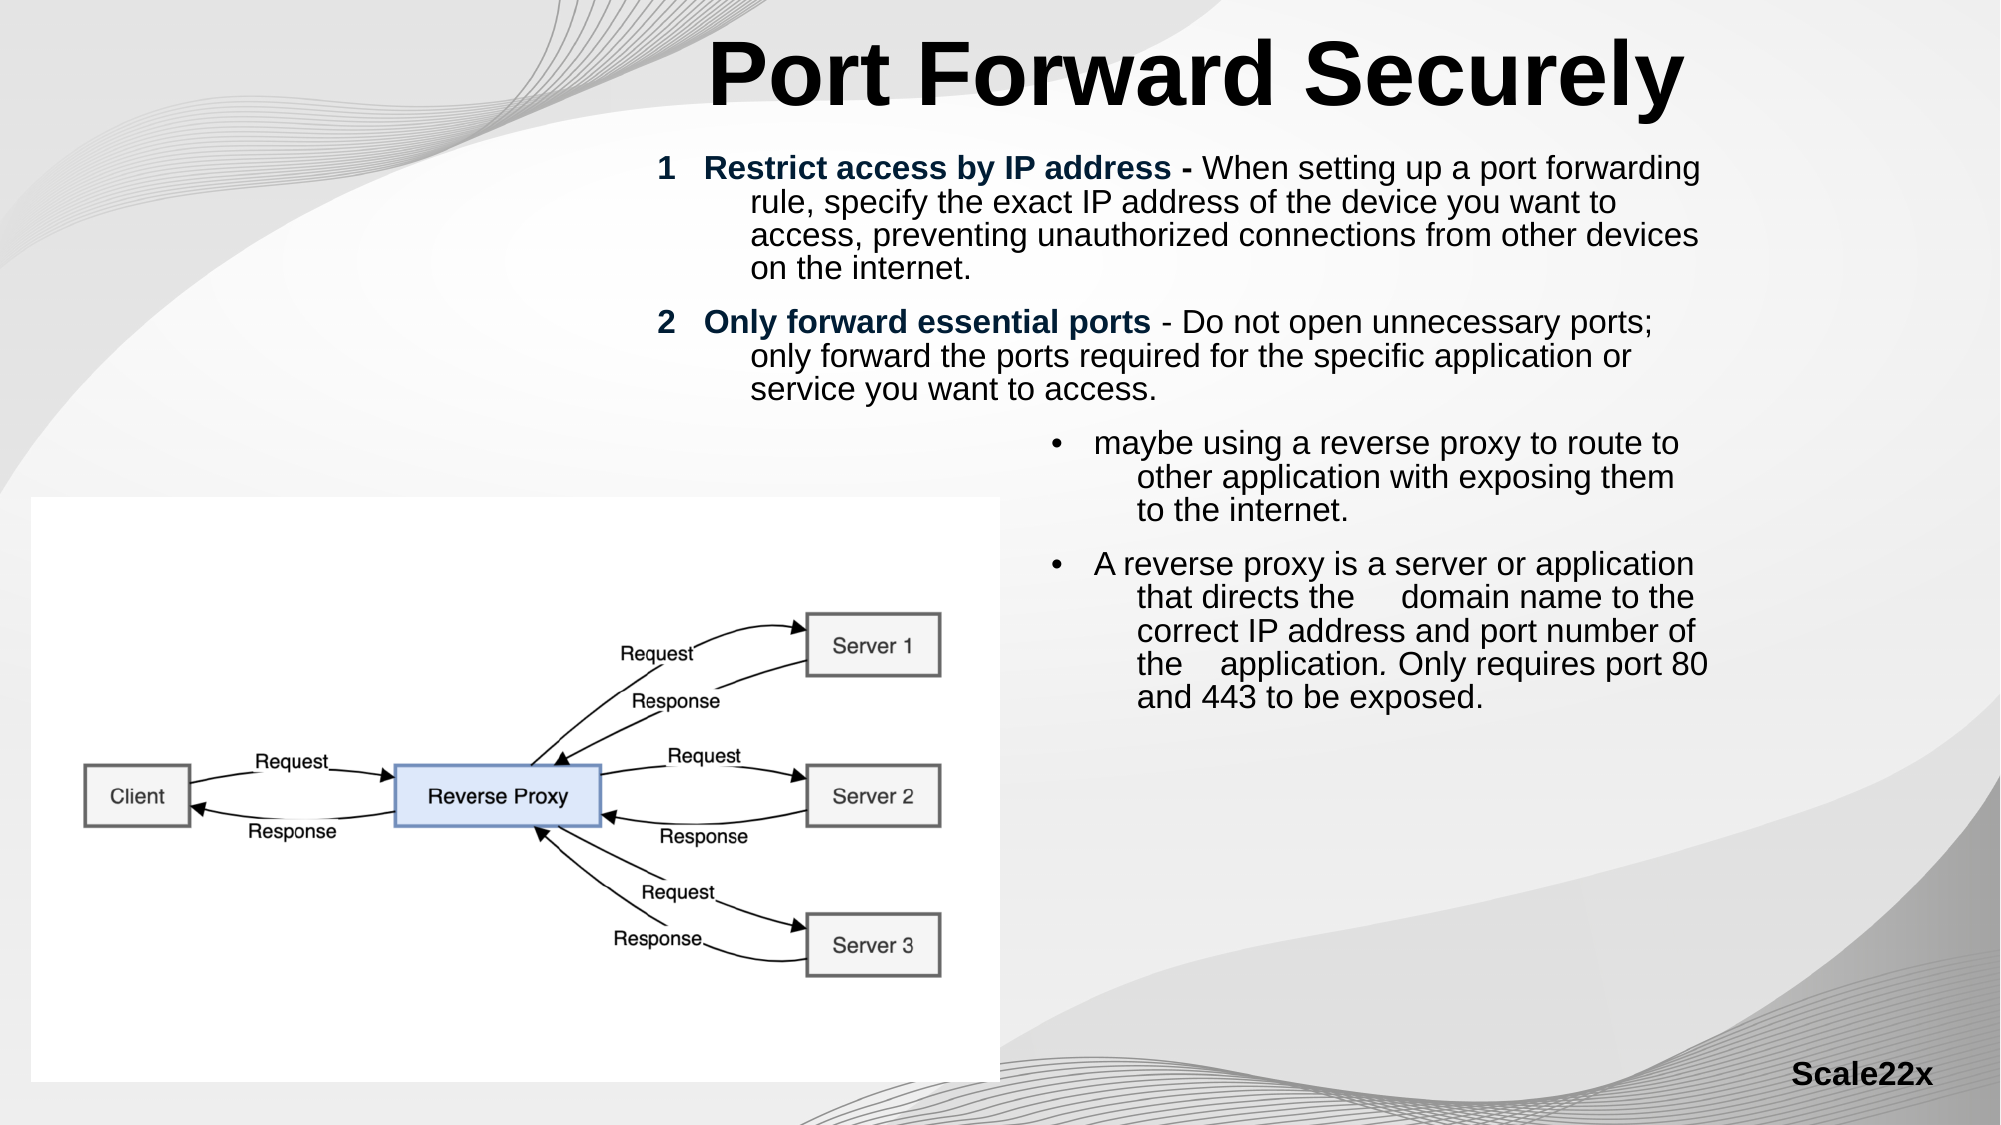

# Port Forward Securely
Restrict access by IP address - When setting up a port forwarding rule, specify the exact IP address of the device you want to access, preventing unauthorized connections from other devices on the internet.
Only forward essential ports - Do not open unnecessary ports; only forward the ports required for the specific application or service you want to access.
maybe using a reverse proxy to route to other application with exposing them to the internet.
A reverse proxy is a server or application that directs the domain name to the correct IP address and port number of the application. Only requires port 80 and 443 to be exposed.
Scale22x